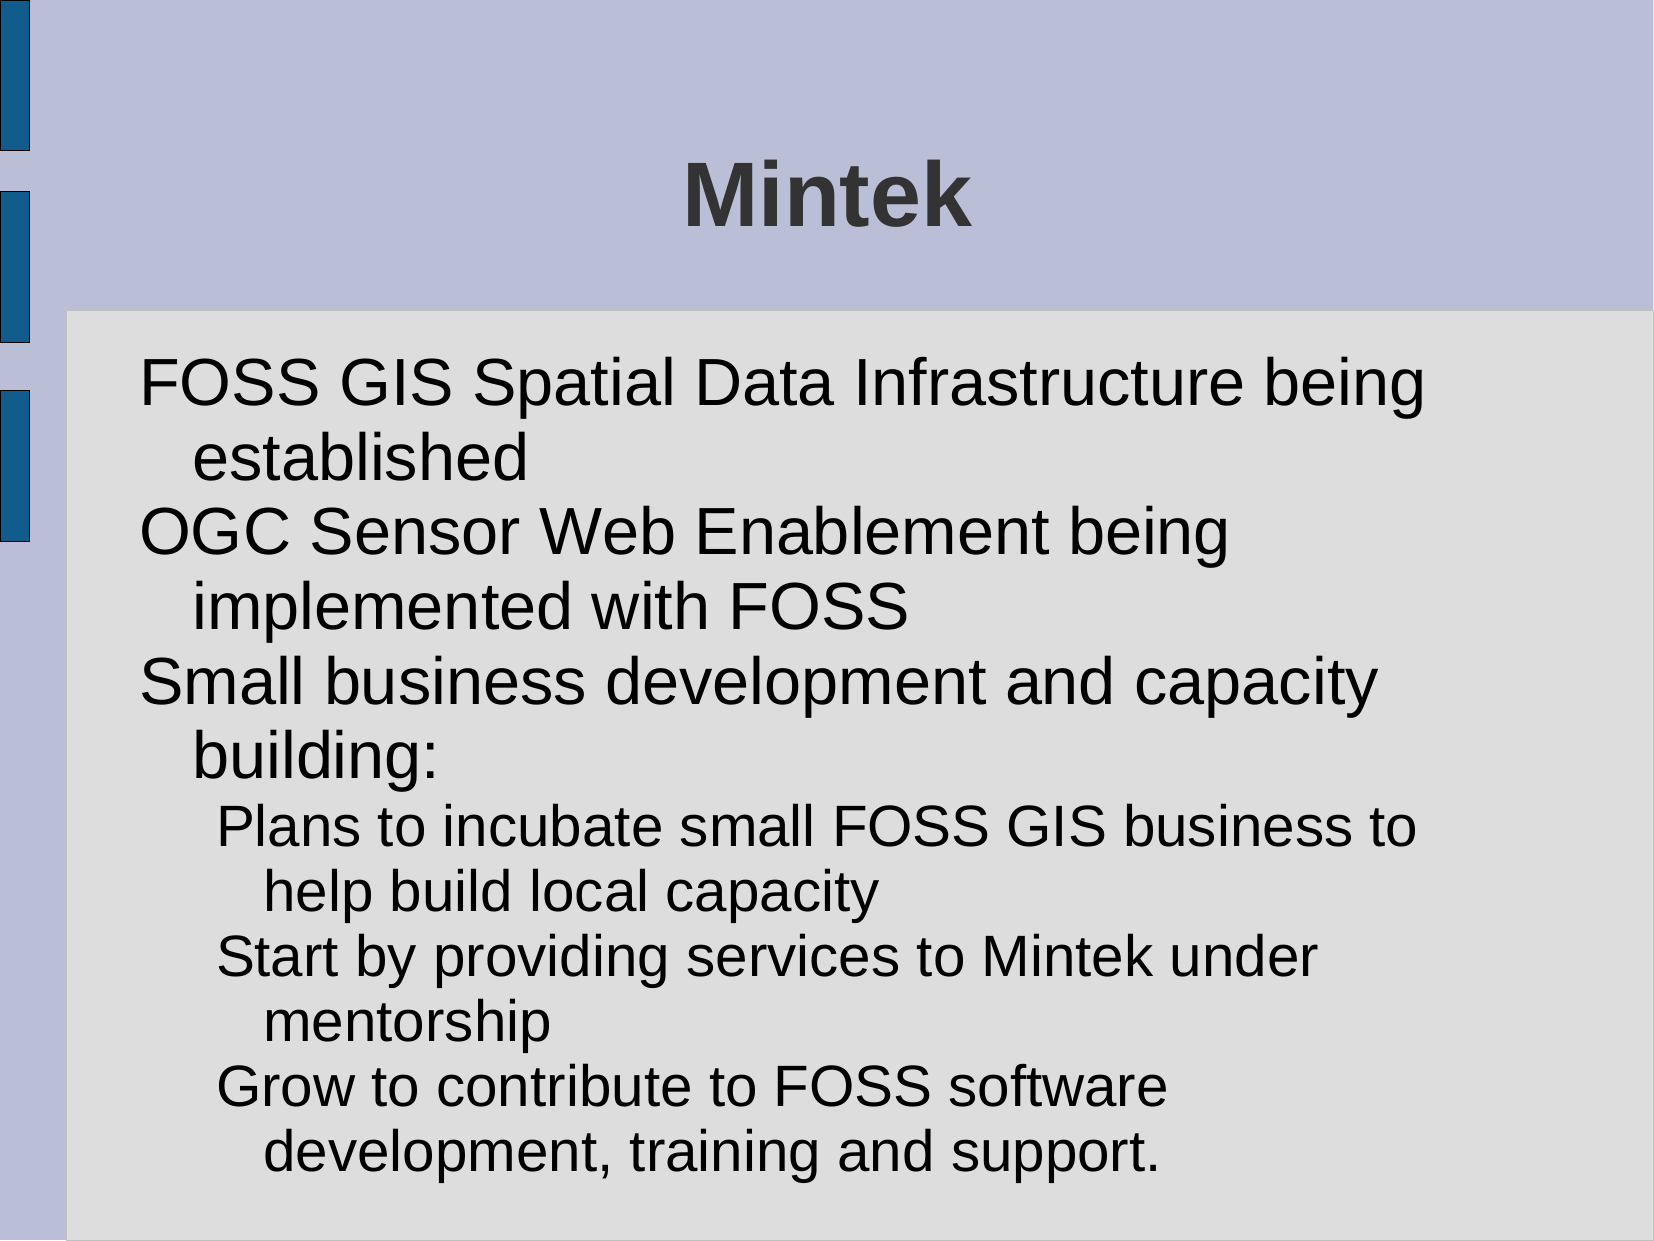

# Mintek
FOSS GIS Spatial Data Infrastructure being established
OGC Sensor Web Enablement being implemented with FOSS
Small business development and capacity building:
Plans to incubate small FOSS GIS business to help build local capacity
Start by providing services to Mintek under mentorship
Grow to contribute to FOSS software development, training and support.